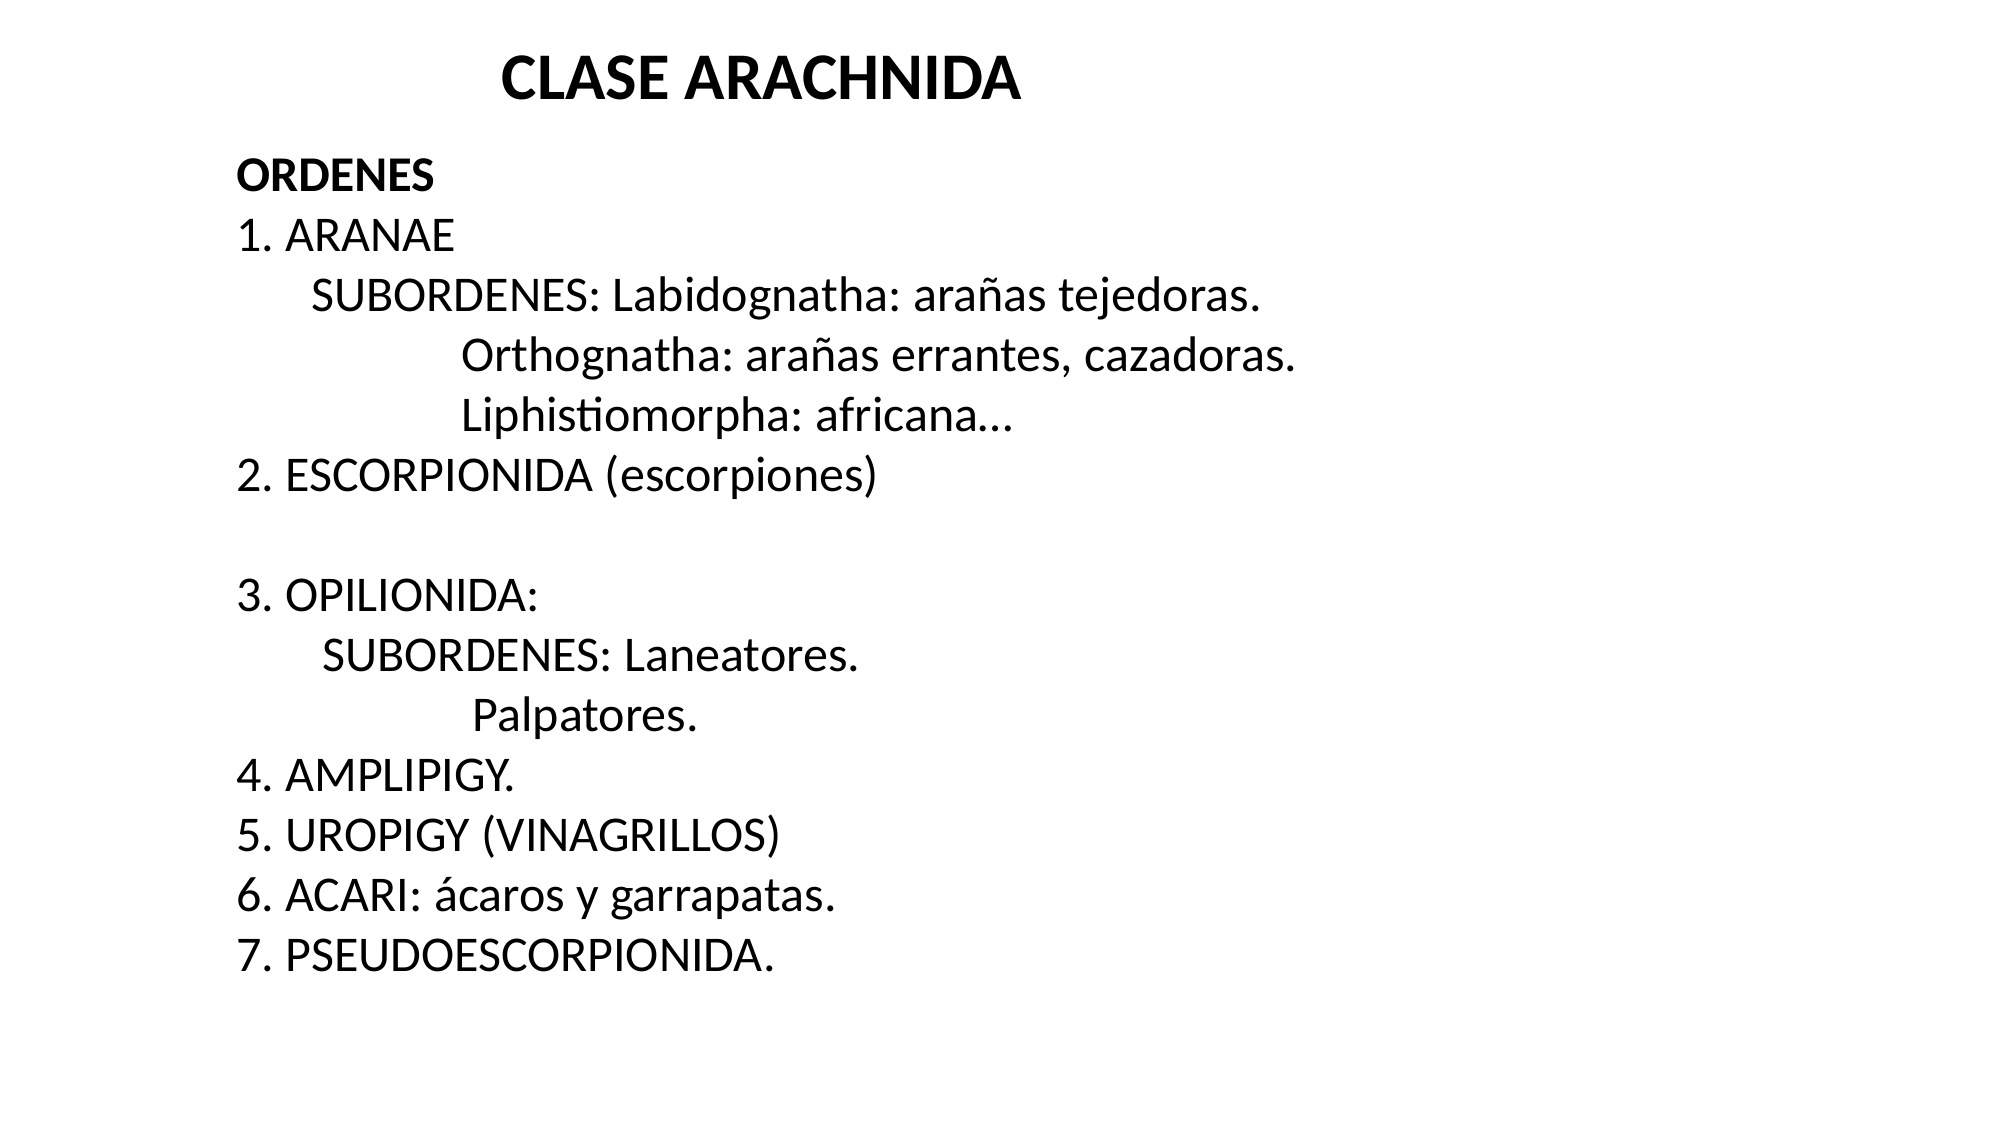

CLASE ARACHNIDA
ORDENES
1. ARANAE
	SUBORDENES: Labidognatha: arañas tejedoras.
			Orthognatha: arañas errantes, cazadoras.
			Liphistiomorpha: africana…
2. ESCORPIONIDA (escorpiones)
3. OPILIONIDA:
	 SUBORDENES: Laneatores.
			 Palpatores.
4. AMPLIPIGY.
5. UROPIGY (VINAGRILLOS)
6. ACARI: ácaros y garrapatas.
7. PSEUDOESCORPIONIDA.